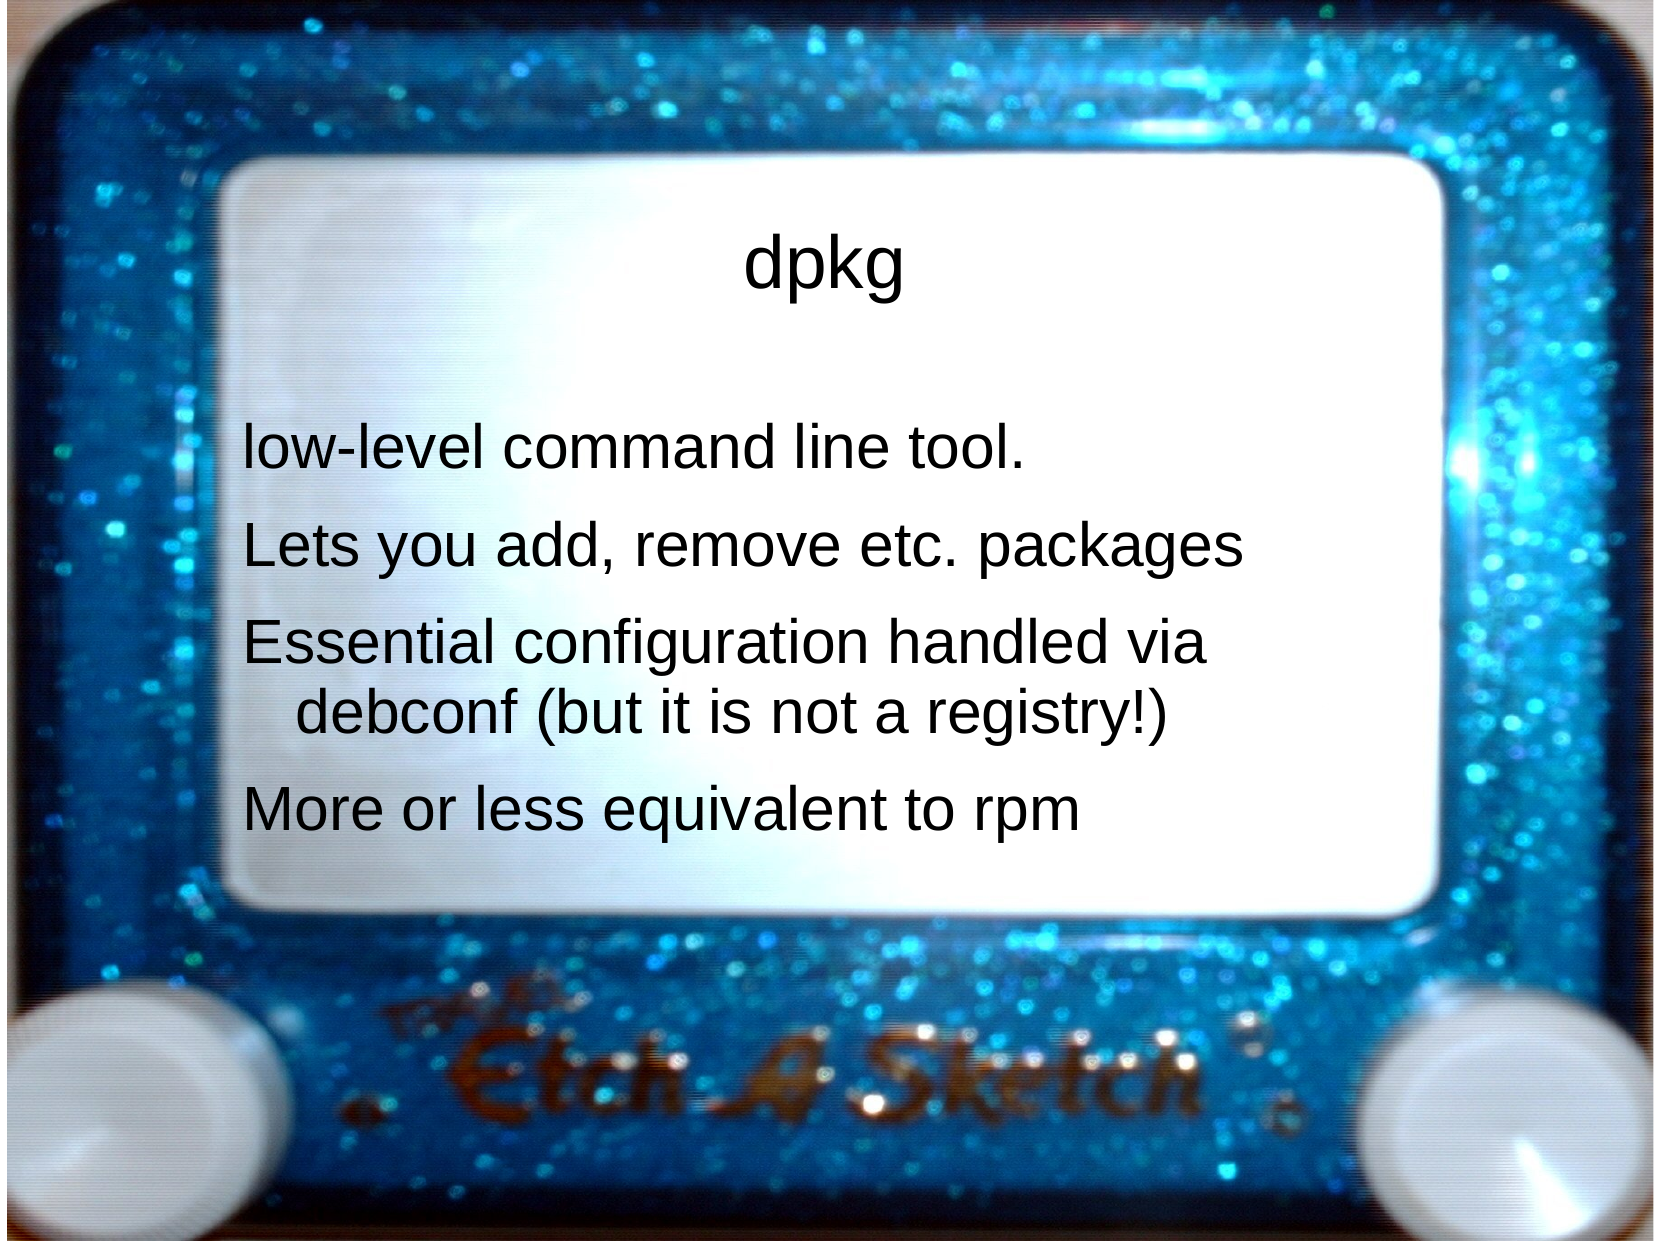

# dpkg
low-level command line tool.
Lets you add, remove etc. packages
Essential configuration handled via debconf (but it is not a registry!)
More or less equivalent to rpm